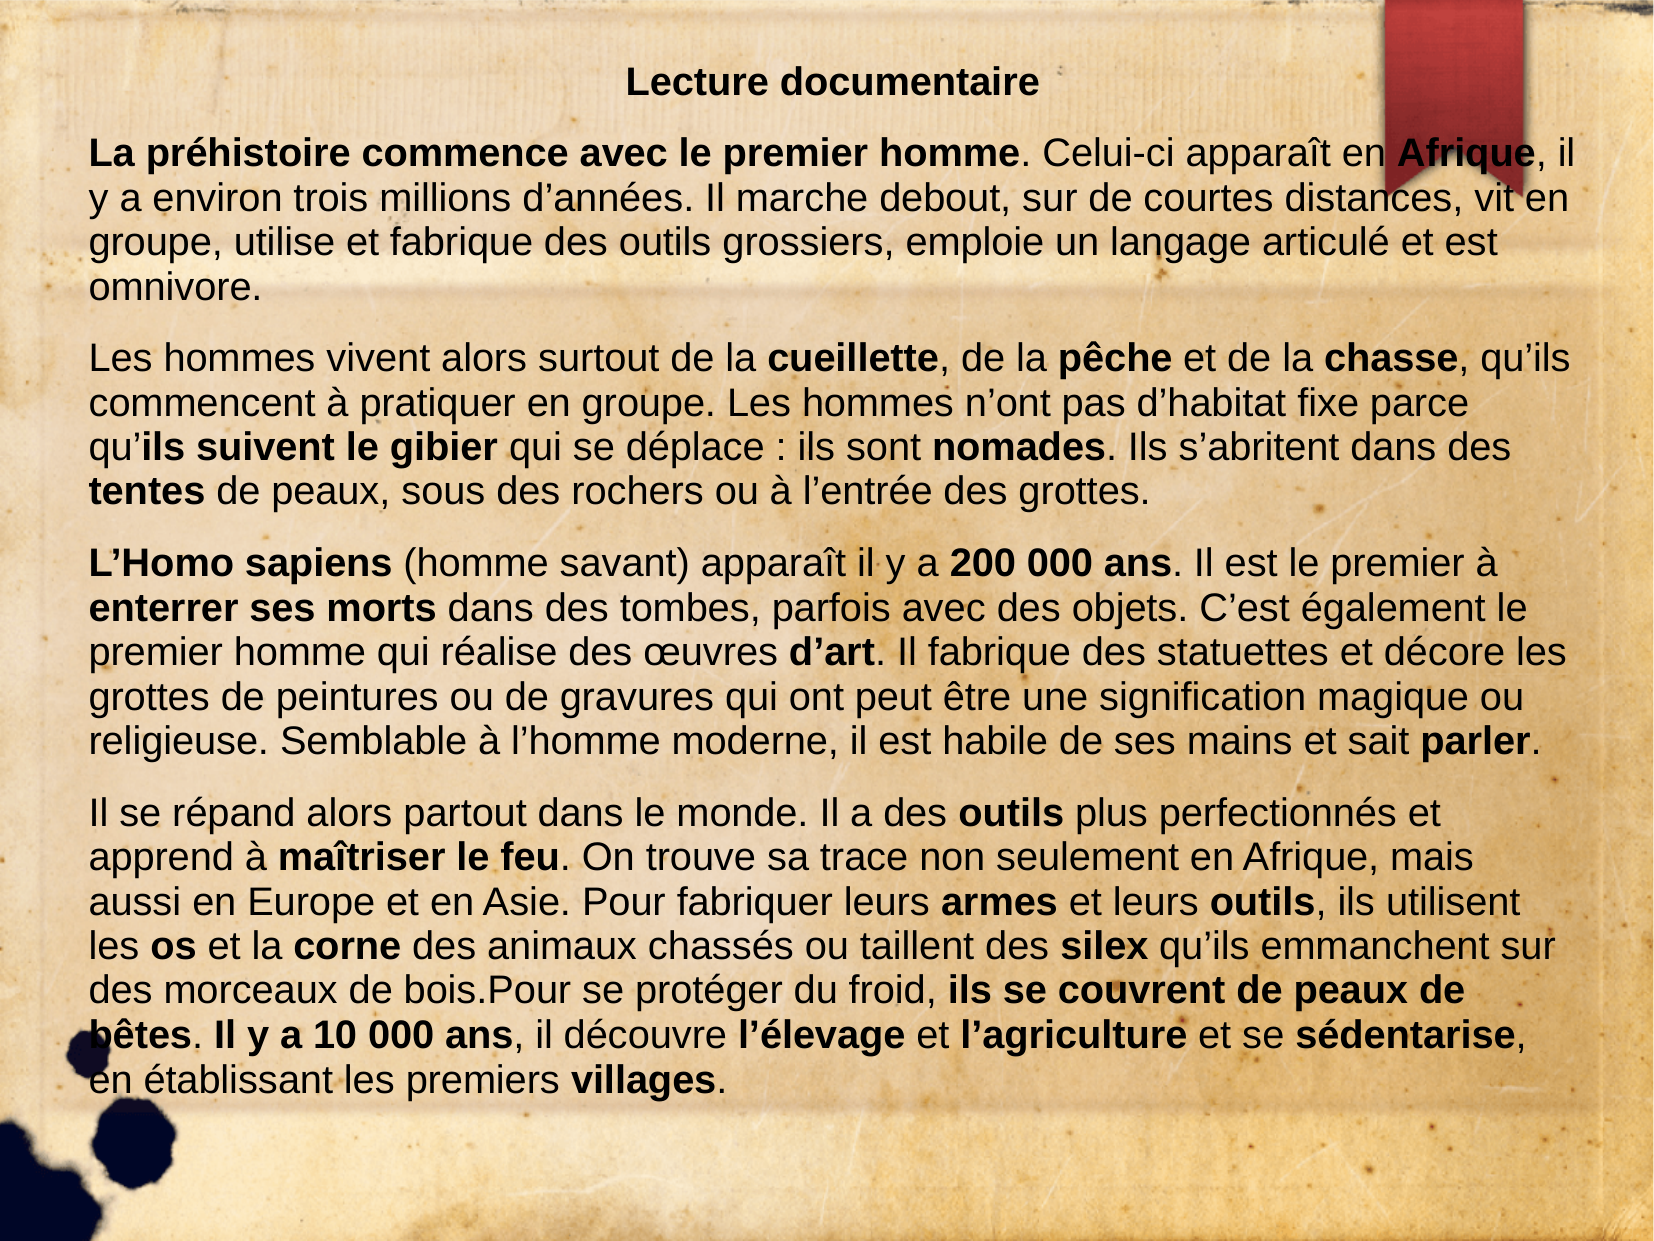

# Lecture documentaire
La préhistoire commence avec le premier homme. Celui-ci apparaît en Afrique, il y a environ trois millions d’années. Il marche debout, sur de courtes distances, vit en groupe, utilise et fabrique des outils grossiers, emploie un langage articulé et est omnivore.
Les hommes vivent alors surtout de la cueillette, de la pêche et de la chasse, qu’ils commencent à pratiquer en groupe. Les hommes n’ont pas d’habitat fixe parce qu’ils suivent le gibier qui se déplace : ils sont nomades. Ils s’abritent dans des tentes de peaux, sous des rochers ou à l’entrée des grottes.
L’Homo sapiens (homme savant) apparaît il y a 200 000 ans. Il est le premier à enterrer ses morts dans des tombes, parfois avec des objets. C’est également le premier homme qui réalise des œuvres d’art. Il fabrique des statuettes et décore les grottes de peintures ou de gravures qui ont peut être une signification magique ou religieuse. Semblable à l’homme moderne, il est habile de ses mains et sait parler.
Il se répand alors partout dans le monde. Il a des outils plus perfectionnés et apprend à maîtriser le feu. On trouve sa trace non seulement en Afrique, mais aussi en Europe et en Asie. Pour fabriquer leurs armes et leurs outils, ils utilisent les os et la corne des animaux chassés ou taillent des silex qu’ils emmanchent sur des morceaux de bois.Pour se protéger du froid, ils se couvrent de peaux de bêtes. Il y a 10 000 ans, il découvre l’élevage et l’agriculture et se sédentarise, en établissant les premiers villages.